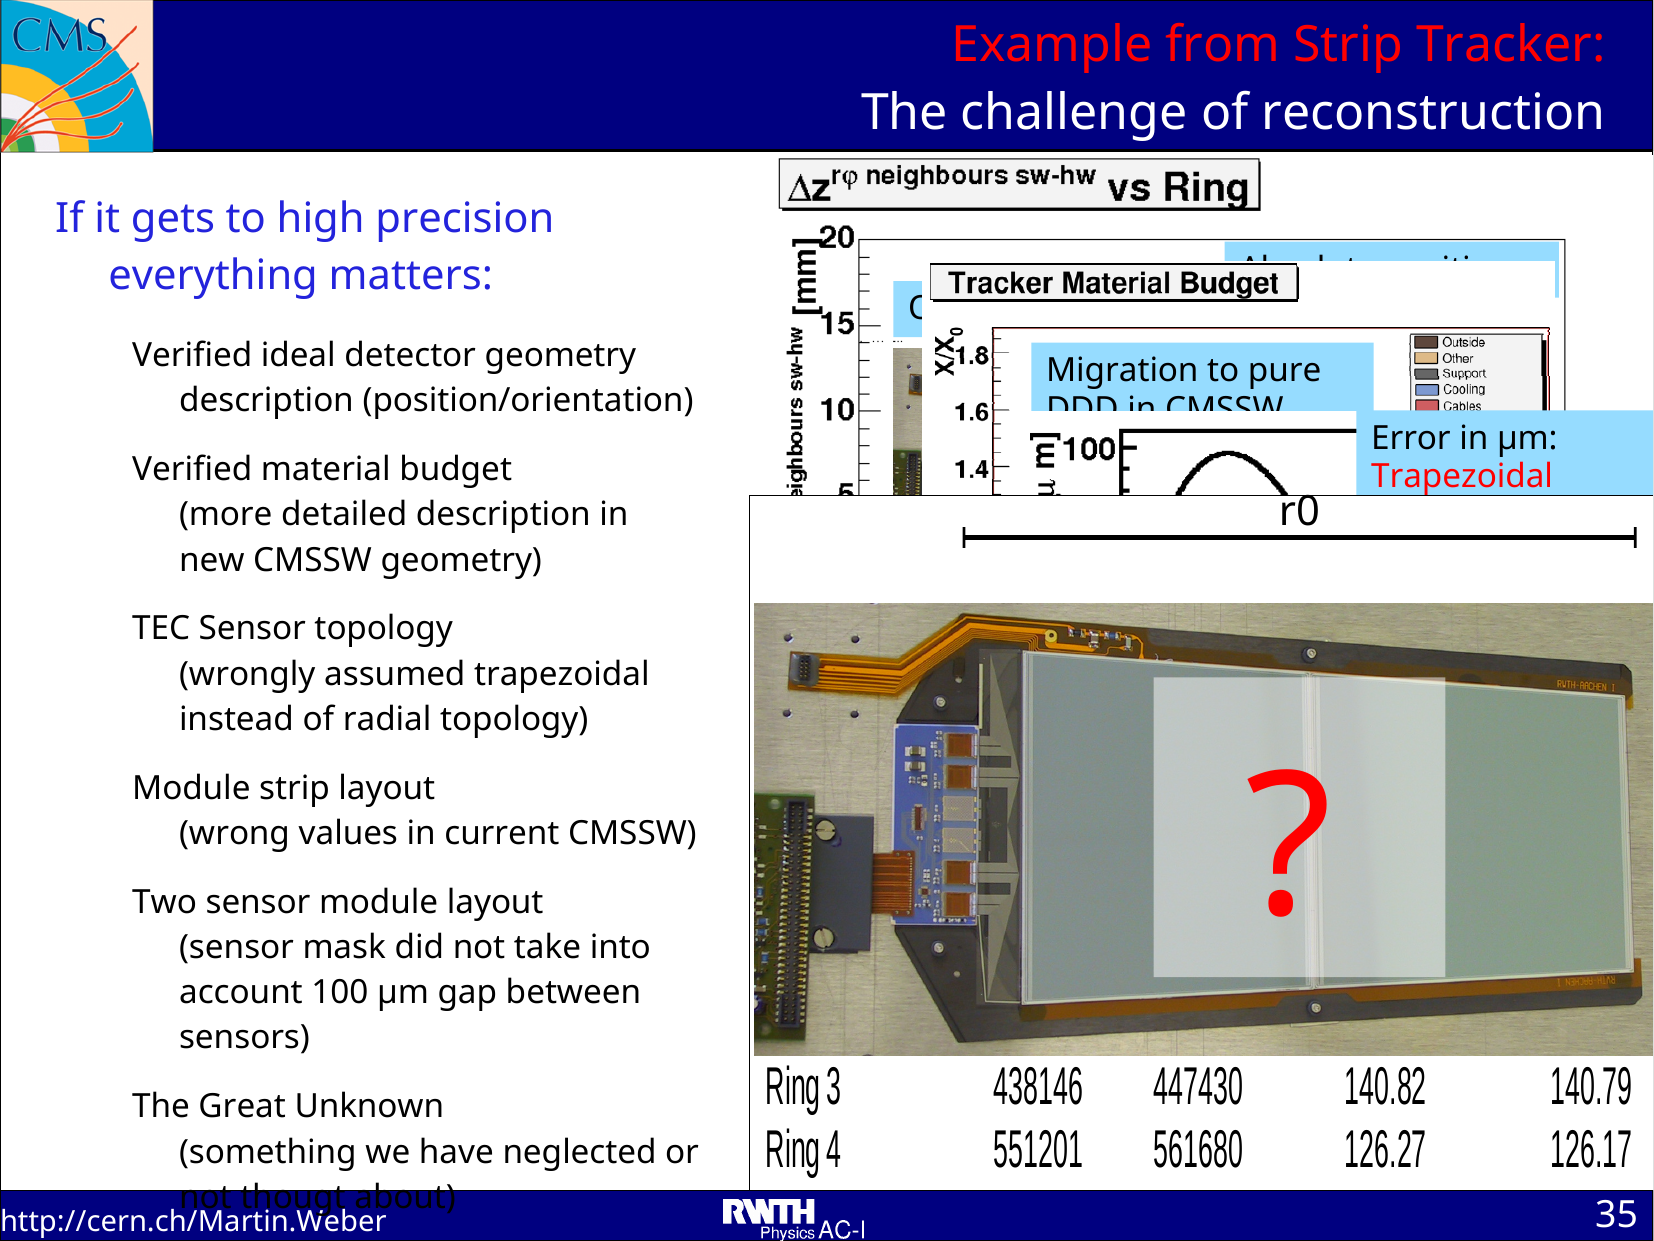

# Example from Strip Tracker: The challenge of reconstruction
Absolute position
If it gets to high precision everything matters:
Verified ideal detector geometry description (position/orientation)
Verified material budget
(more detailed description in
new CMSSW geometry)
TEC Sensor topology
(wrongly assumed trapezoidal instead of radial topology)
Module strip layout
(wrong values in current CMSSW)
Two sensor module layout
(sensor mask did not take into account 100 µm gap between sensors)
The Great Unknown
(something we have neglected or not thougt about)
Migration to pure DDD in CMSSW
Orientation
Wrong
y
x
Fixed
y
x
Error in µm:
Trapezoidal instead of radial topology
TEC ring 1
Strip number
r0
?